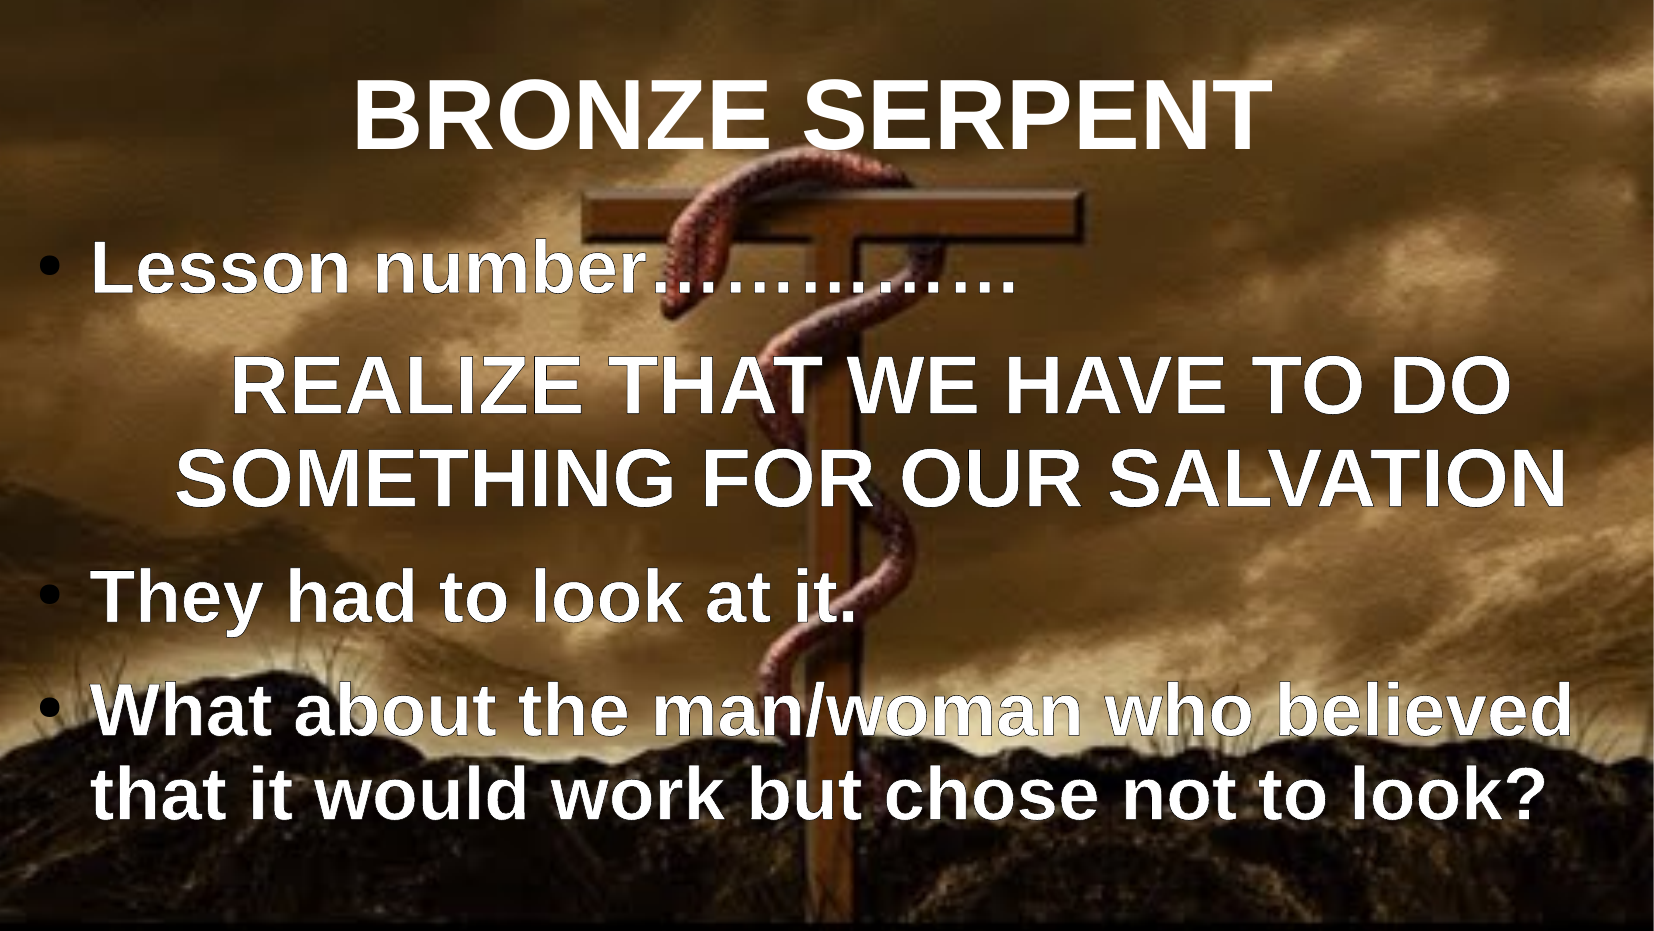

# BRONZE SERPENT
Lesson number……………
REALIZE THAT WE HAVE TO DO SOMETHING FOR OUR SALVATION
They had to look at it.
What about the man/woman who believed that it would work but chose not to look?